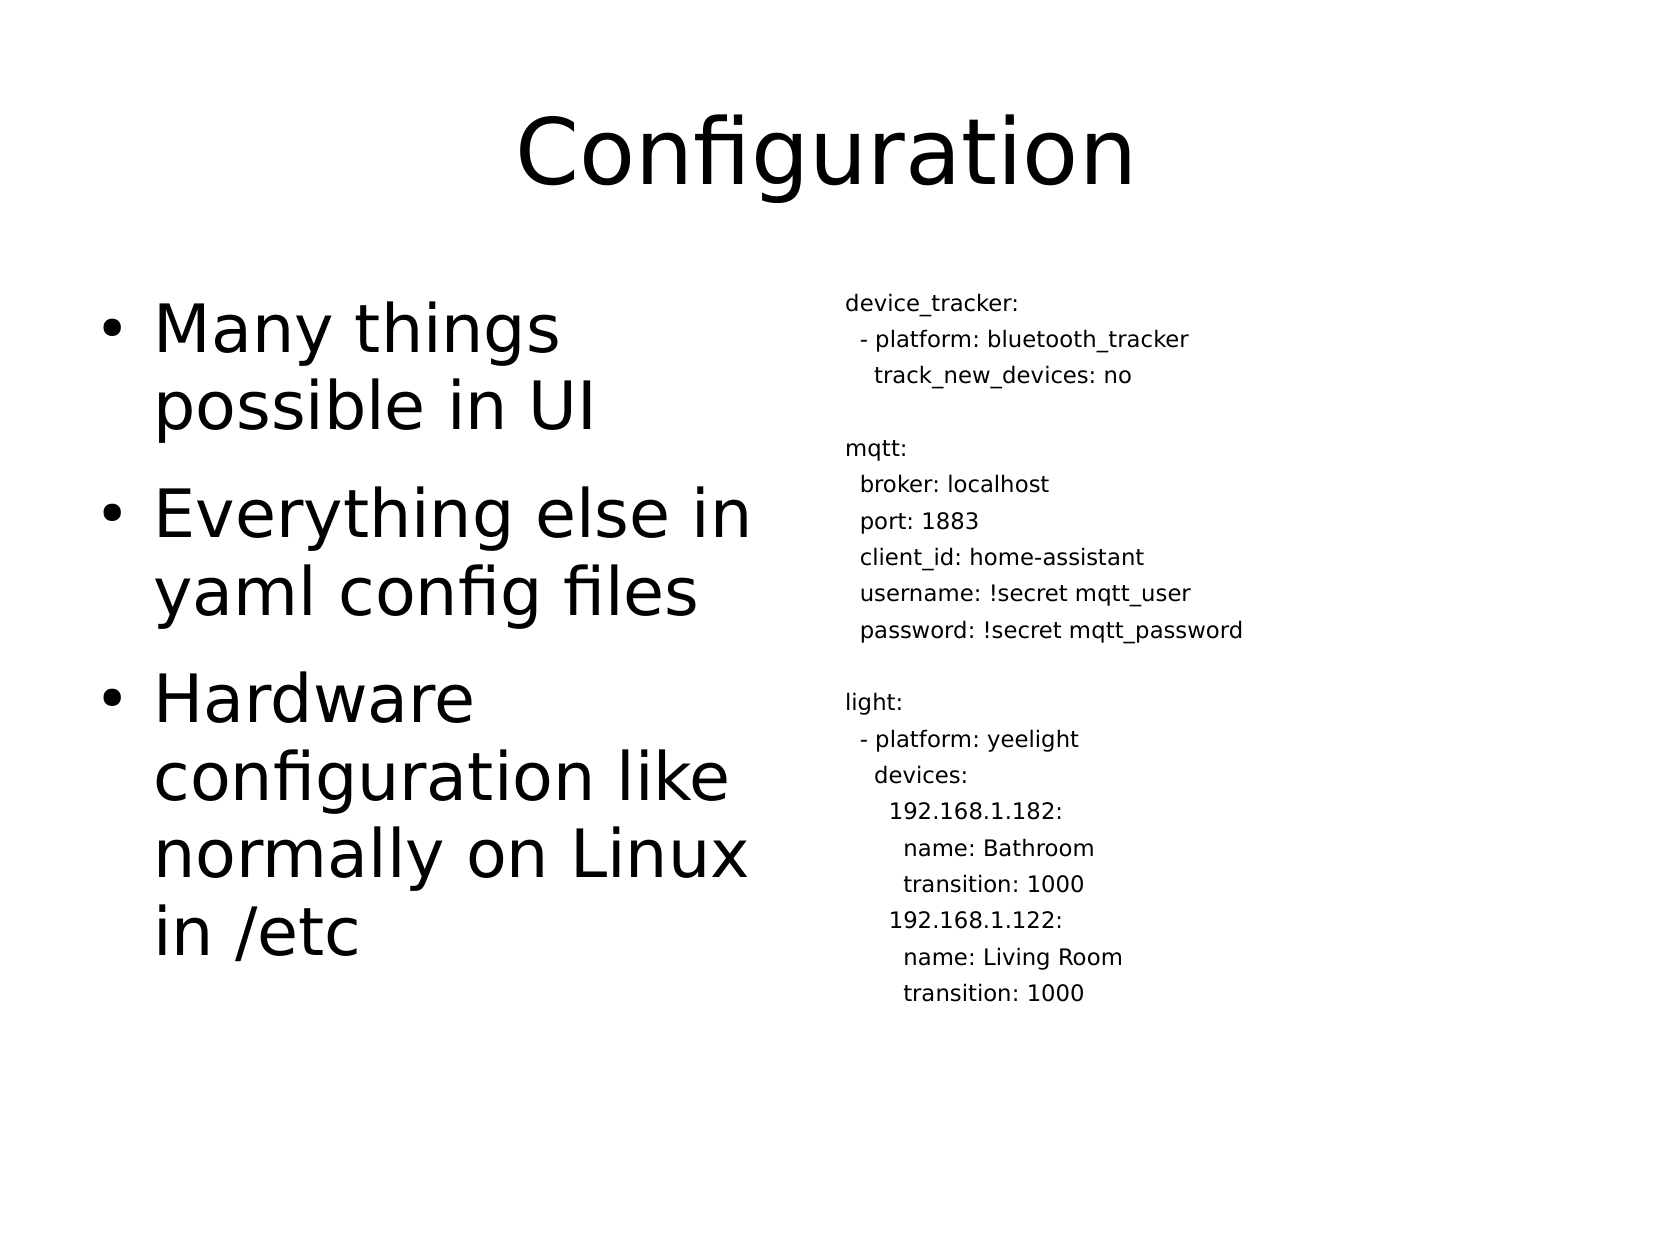

# Configuration
Many things possible in UI
Everything else in yaml config files
Hardware configuration like normally on Linux in /etc
device_tracker:
 - platform: bluetooth_tracker
 track_new_devices: no
mqtt:
 broker: localhost
 port: 1883
 client_id: home-assistant
 username: !secret mqtt_user
 password: !secret mqtt_password
light:
 - platform: yeelight
 devices:
 192.168.1.182:
 name: Bathroom
 transition: 1000
 192.168.1.122:
 name: Living Room
 transition: 1000